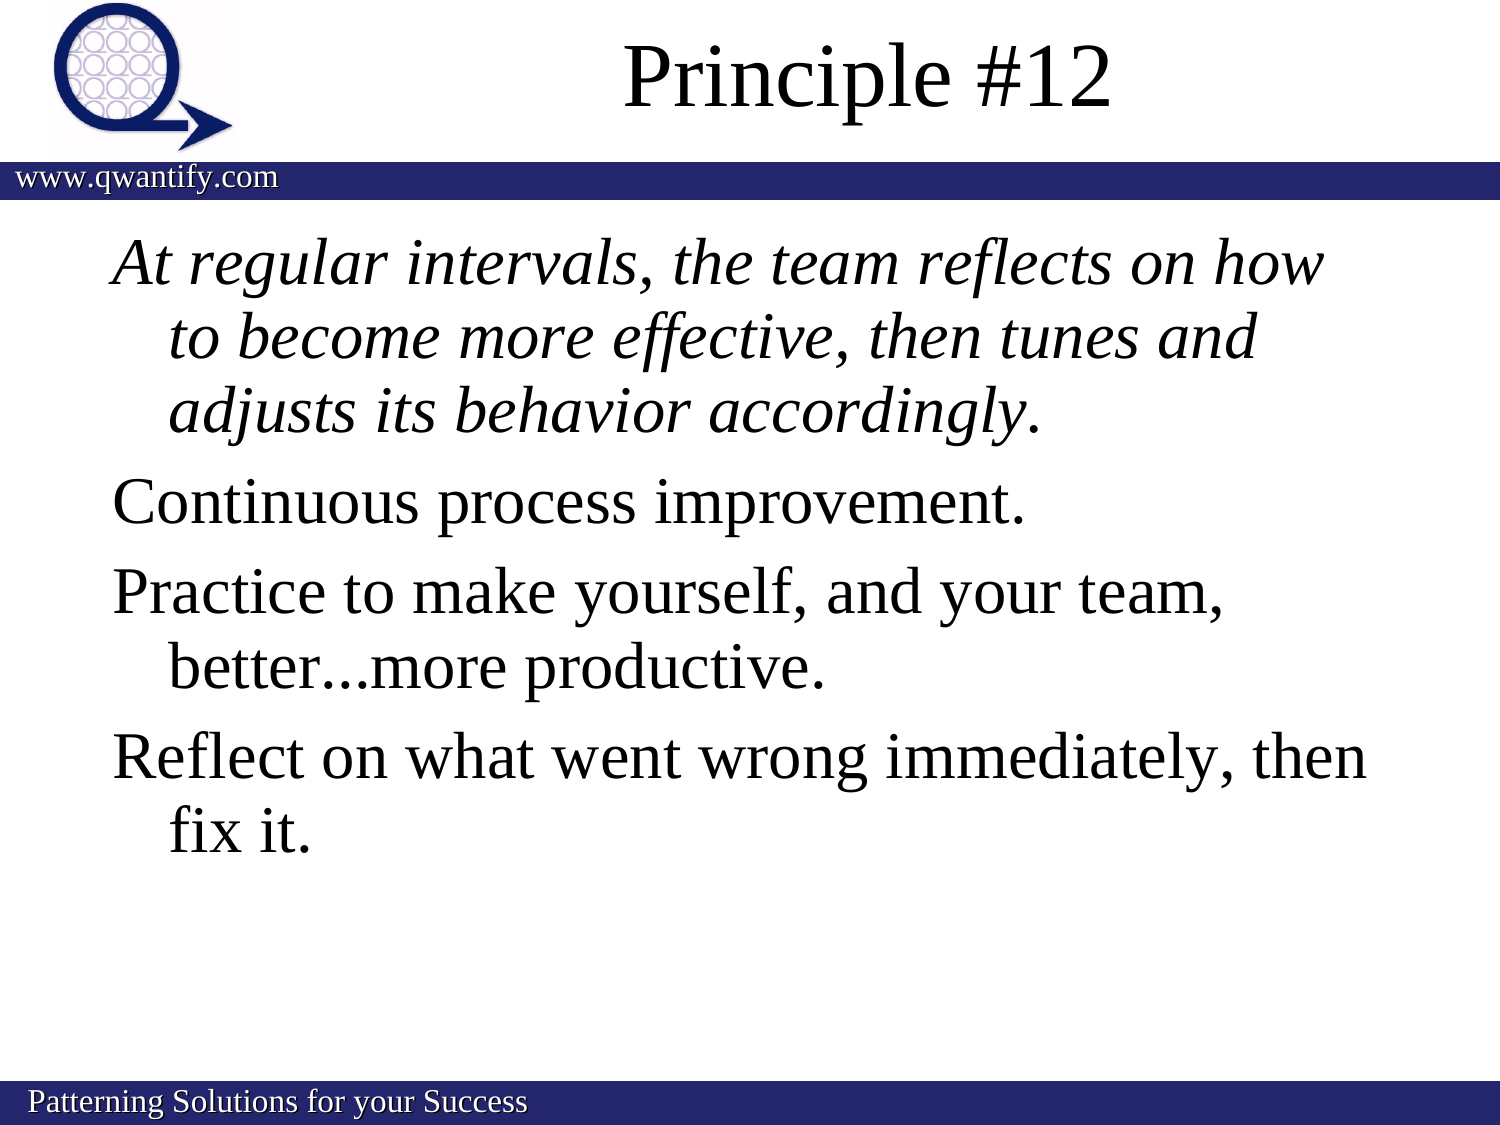

# Principle #12
At regular intervals, the team reflects on how to become more effective, then tunes and adjusts its behavior accordingly.
Continuous process improvement.
Practice to make yourself, and your team, better...more productive.
Reflect on what went wrong immediately, then fix it.